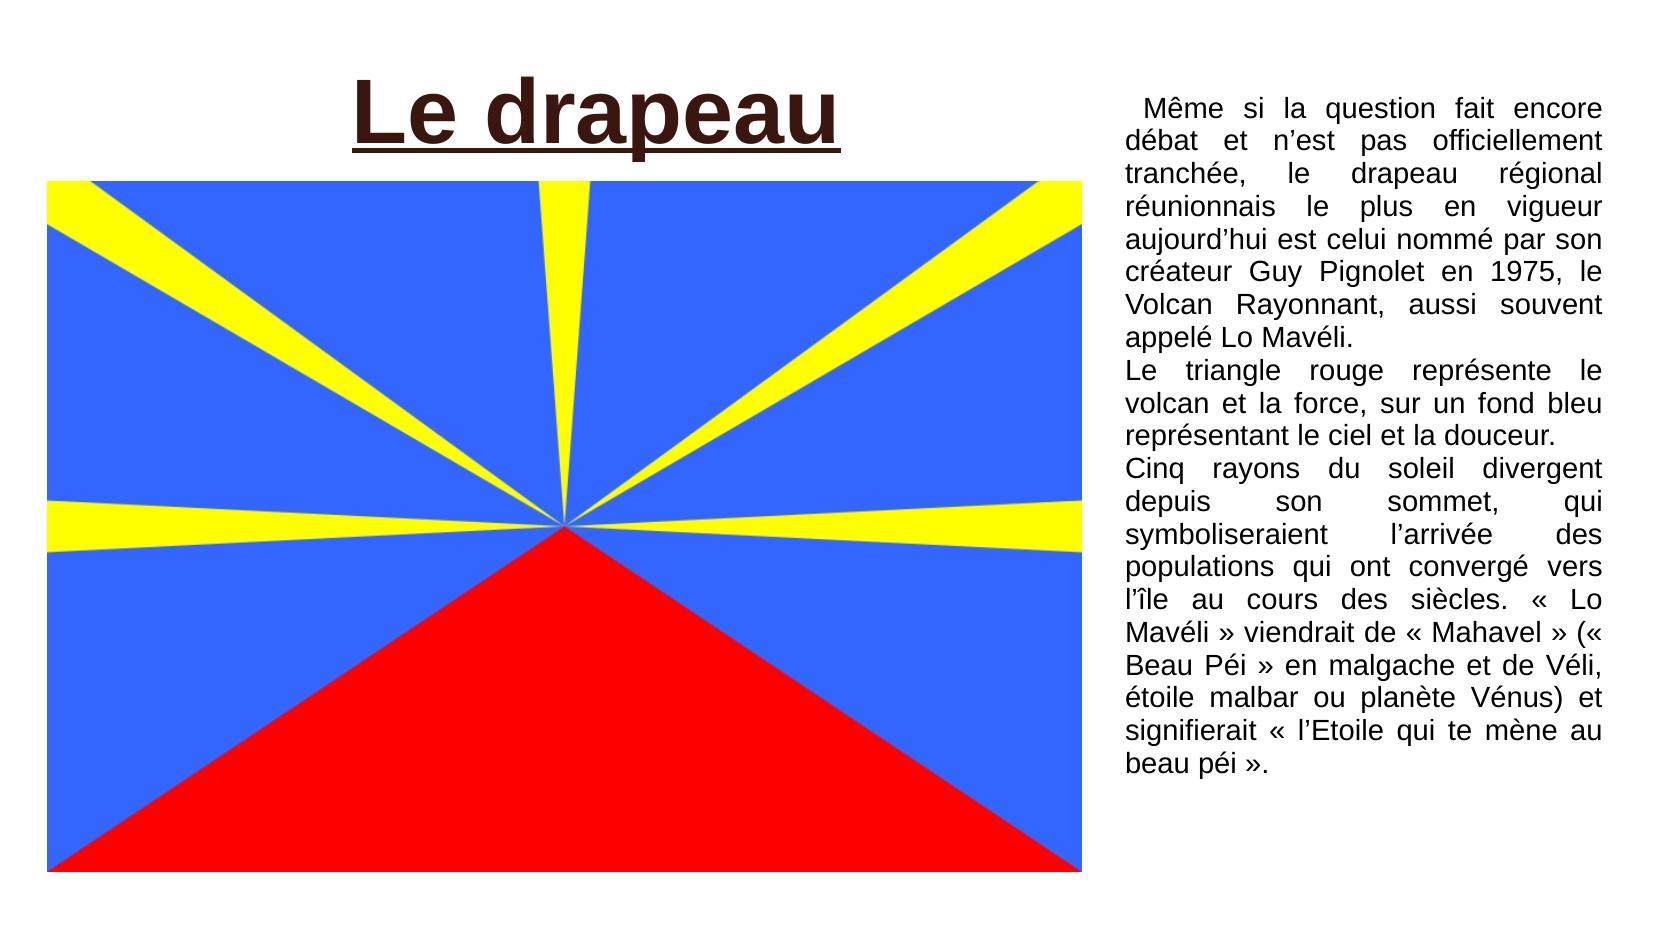

# Le drapeau
 Même si la question fait encore débat et n’est pas officiellement tranchée, le drapeau régional réunionnais le plus en vigueur aujourd’hui est celui nommé par son créateur Guy Pignolet en 1975, le Volcan Rayonnant, aussi souvent appelé Lo Mavéli.
Le triangle rouge représente le volcan et la force, sur un fond bleu représentant le ciel et la douceur.
Cinq rayons du soleil divergent depuis son sommet, qui symboliseraient l’arrivée des populations qui ont convergé vers l’île au cours des siècles. « Lo Mavéli » viendrait de « Mahavel » (« Beau Péi » en malgache et de Véli, étoile malbar ou planète Vénus) et signifierait « l’Etoile qui te mène au beau péi ».